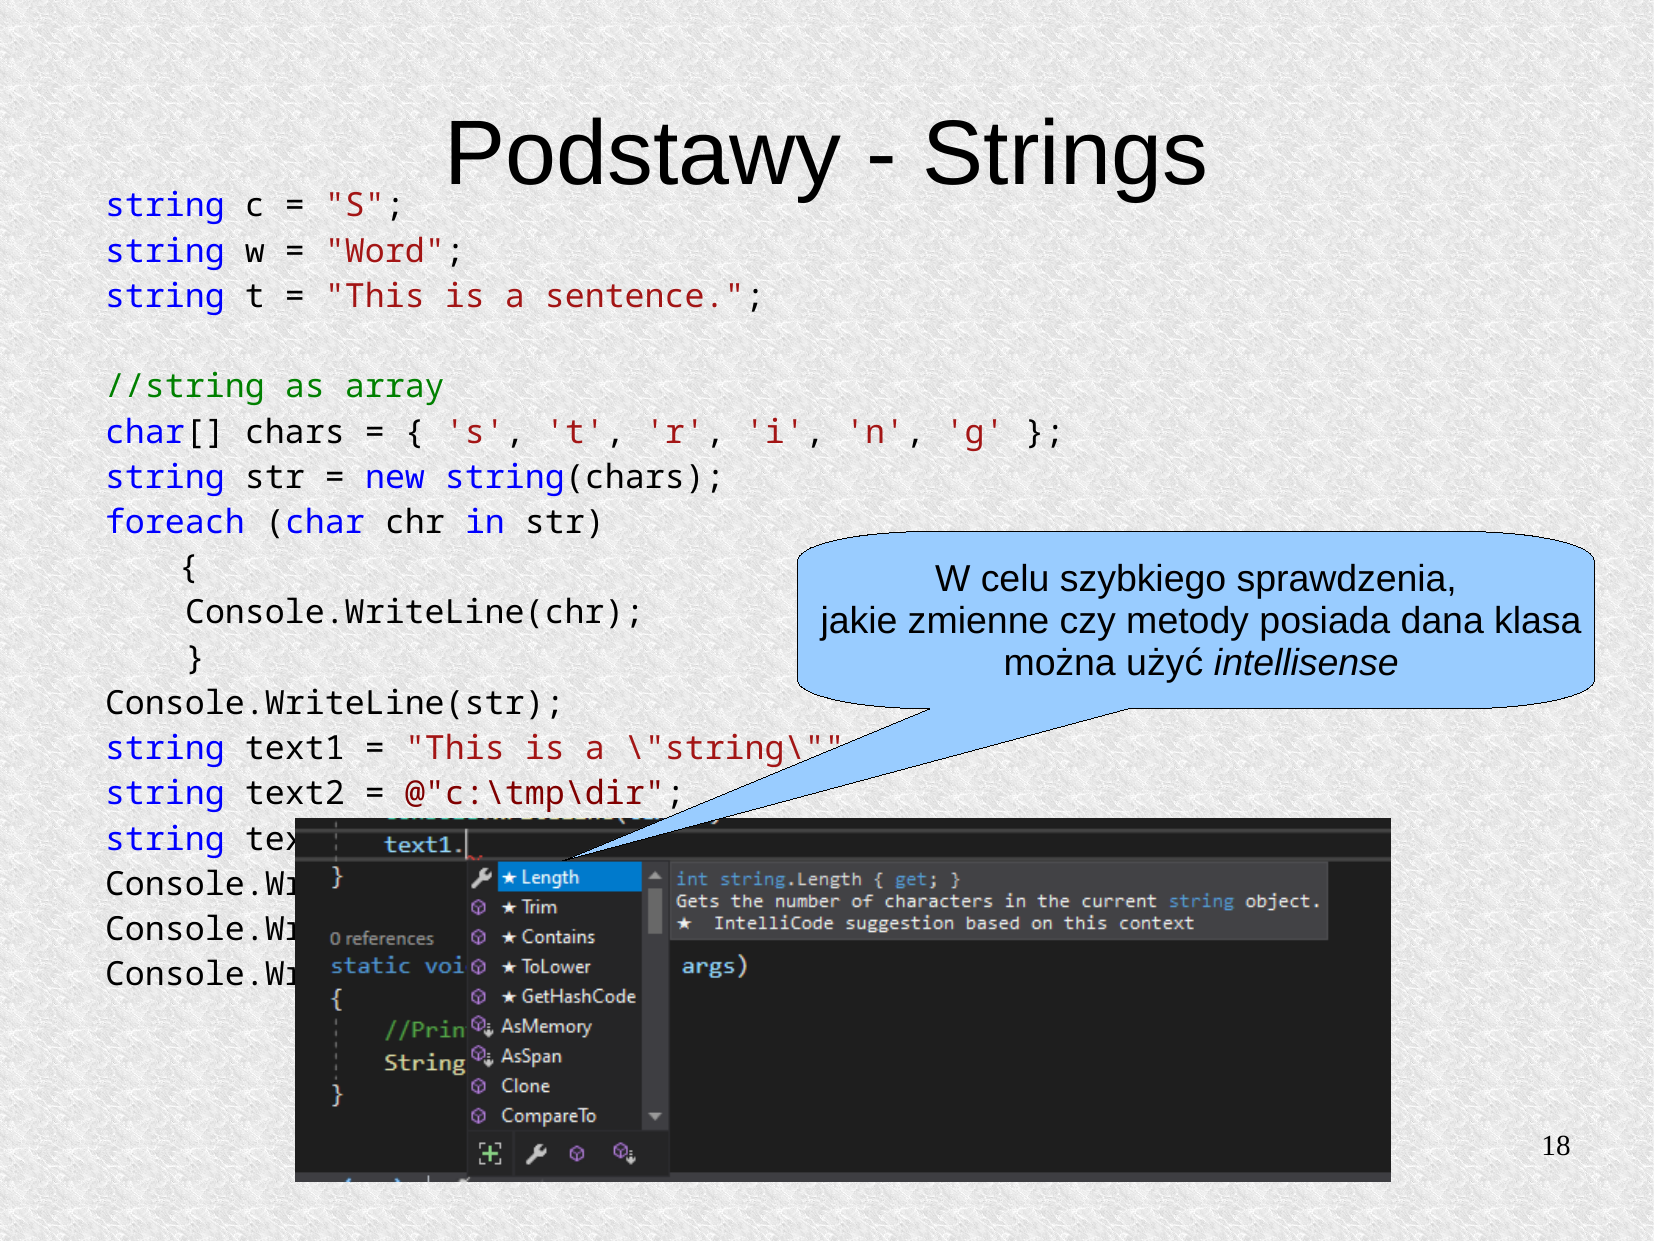

# Podstawy - Strings
string c = "S";
string w = "Word";
string t = "This is a sentence.";
//string as array
char[] chars = { 's', 't', 'r', 'i', 'n', 'g' };
string str = new string(chars);
foreach (char chr in str)
	{
 Console.WriteLine(chr);
 }
Console.WriteLine(str);
string text1 = "This is a \"string\"";
string text2 = @"c:\tmp\dir";
string text3 = "c:\\tmp\\dir2";
Console.WriteLine(text1);
Console.WriteLine(text2);
Console.WriteLine(text3);
W celu szybkiego sprawdzenia,
 jakie zmienne czy metody posiada dana klasa
 można użyć intellisense
18